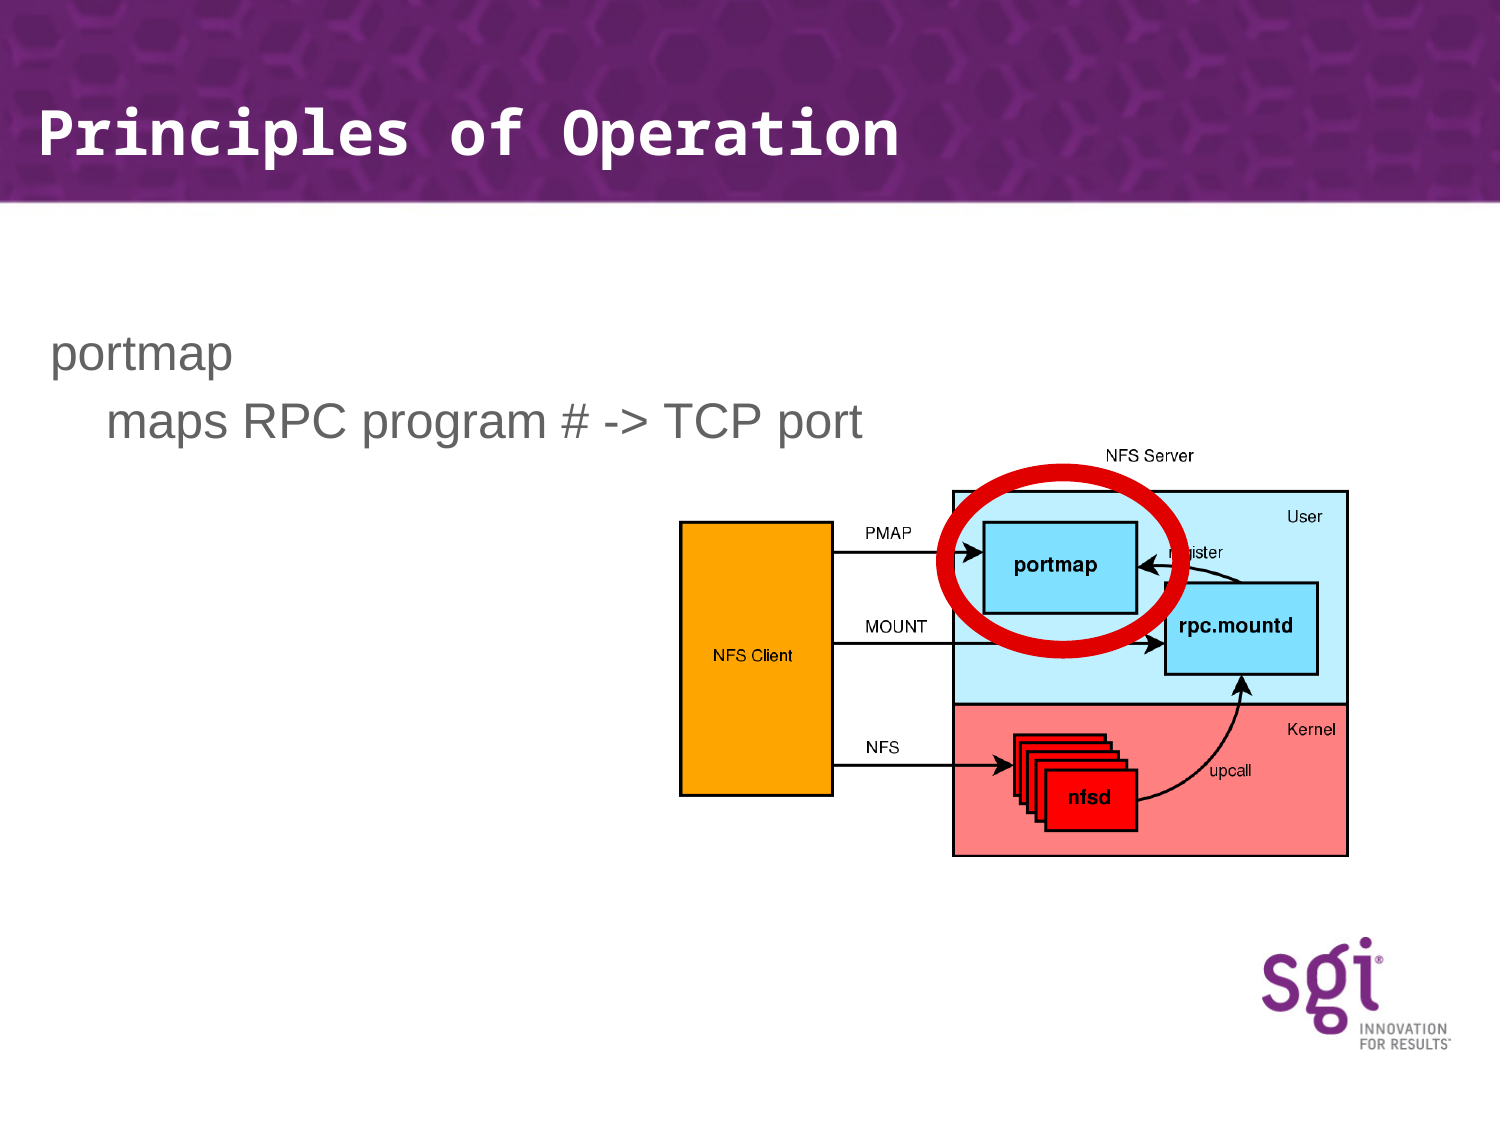

# Principles of Operation
portmap
maps RPC program # -> TCP port